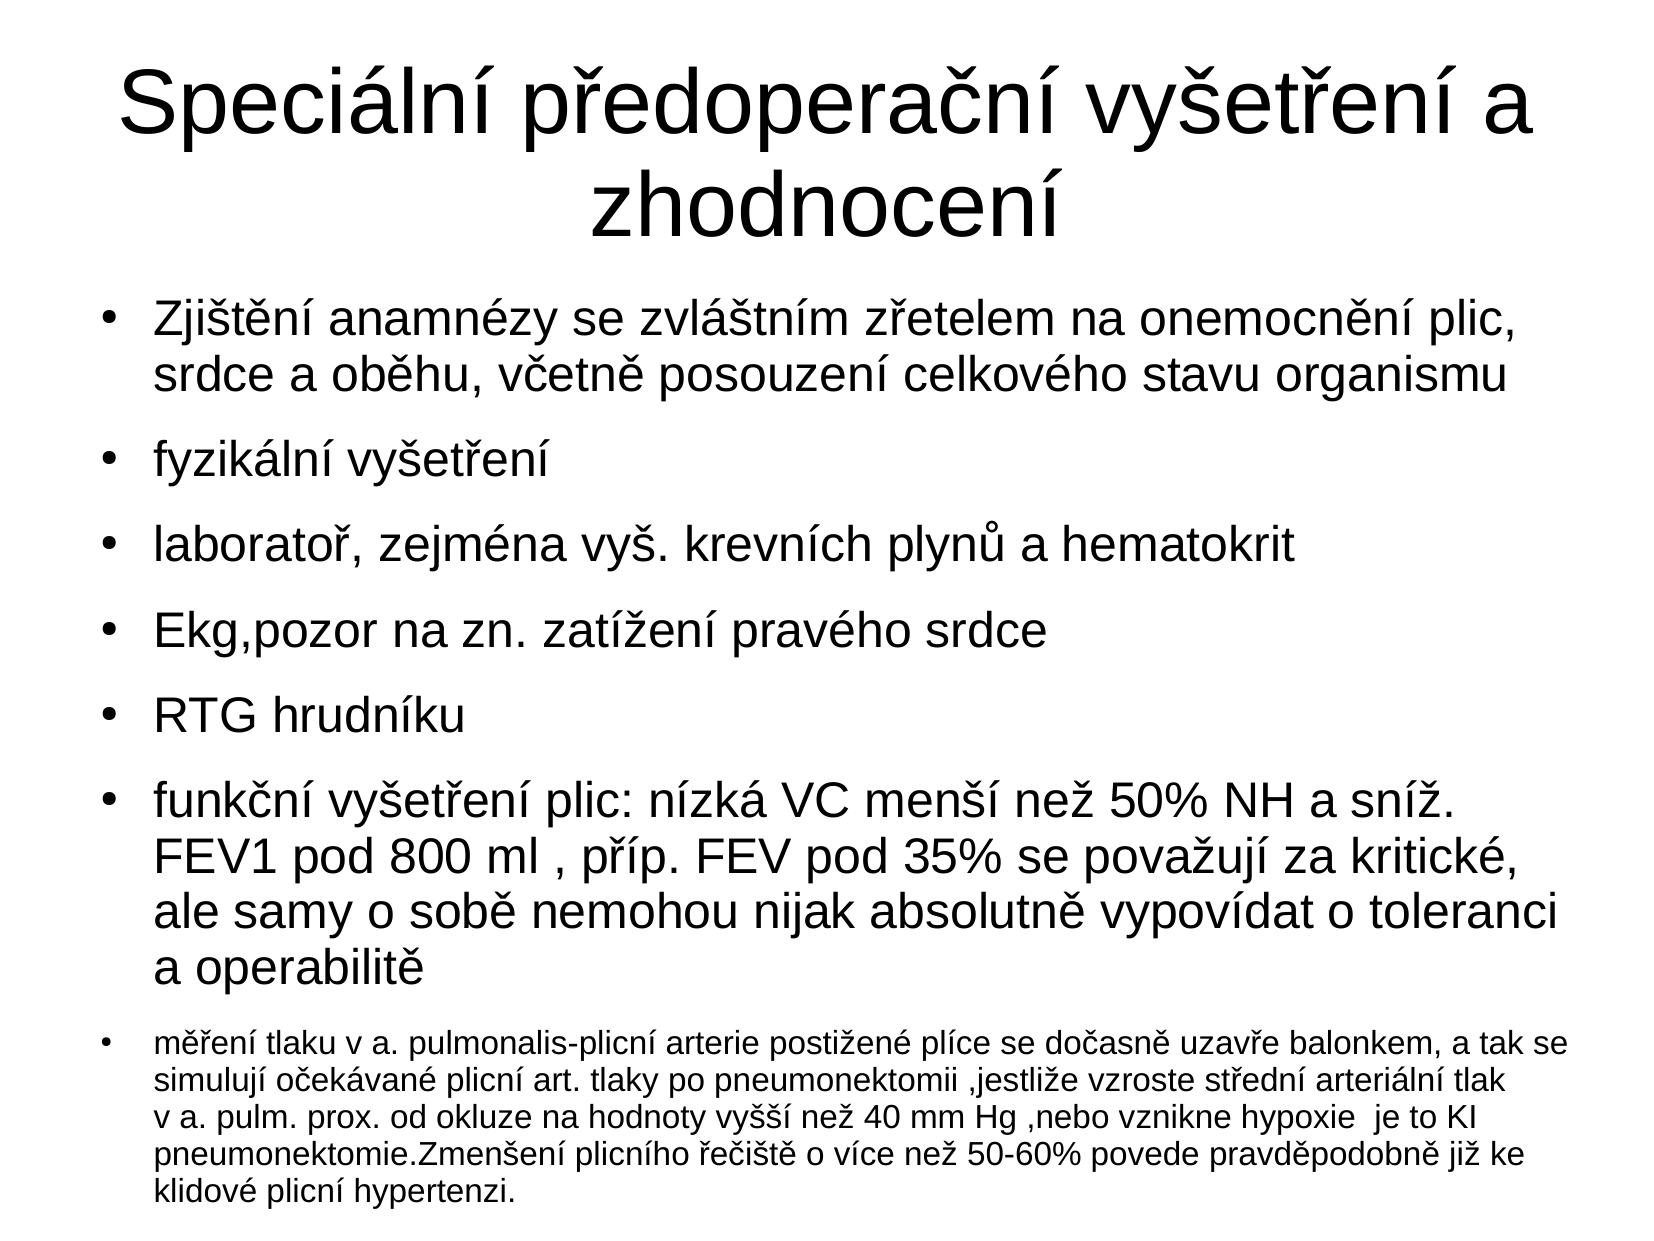

# Speciální předoperační vyšetření a zhodnocení
Zjištění anamnézy se zvláštním zřetelem na onemocnění plic, srdce a oběhu, včetně posouzení celkového stavu organismu
fyzikální vyšetření
laboratoř, zejména vyš. krevních plynů a hematokrit
Ekg,pozor na zn. zatížení pravého srdce
RTG hrudníku
funkční vyšetření plic: nízká VC menší než 50% NH a sníž. FEV1 pod 800 ml , příp. FEV pod 35% se považují za kritické, ale samy o sobě nemohou nijak absolutně vypovídat o toleranci a operabilitě
měření tlaku v a. pulmonalis-plicní arterie postižené plíce se dočasně uzavře balonkem, a tak se simulují očekávané plicní art. tlaky po pneumonektomii ,jestliže vzroste střední arteriální tlak v a. pulm. prox. od okluze na hodnoty vyšší než 40 mm Hg ,nebo vznikne hypoxie je to KI pneumonektomie.Zmenšení plicního řečiště o více než 50-60% povede pravděpodobně již ke klidové plicní hypertenzi.